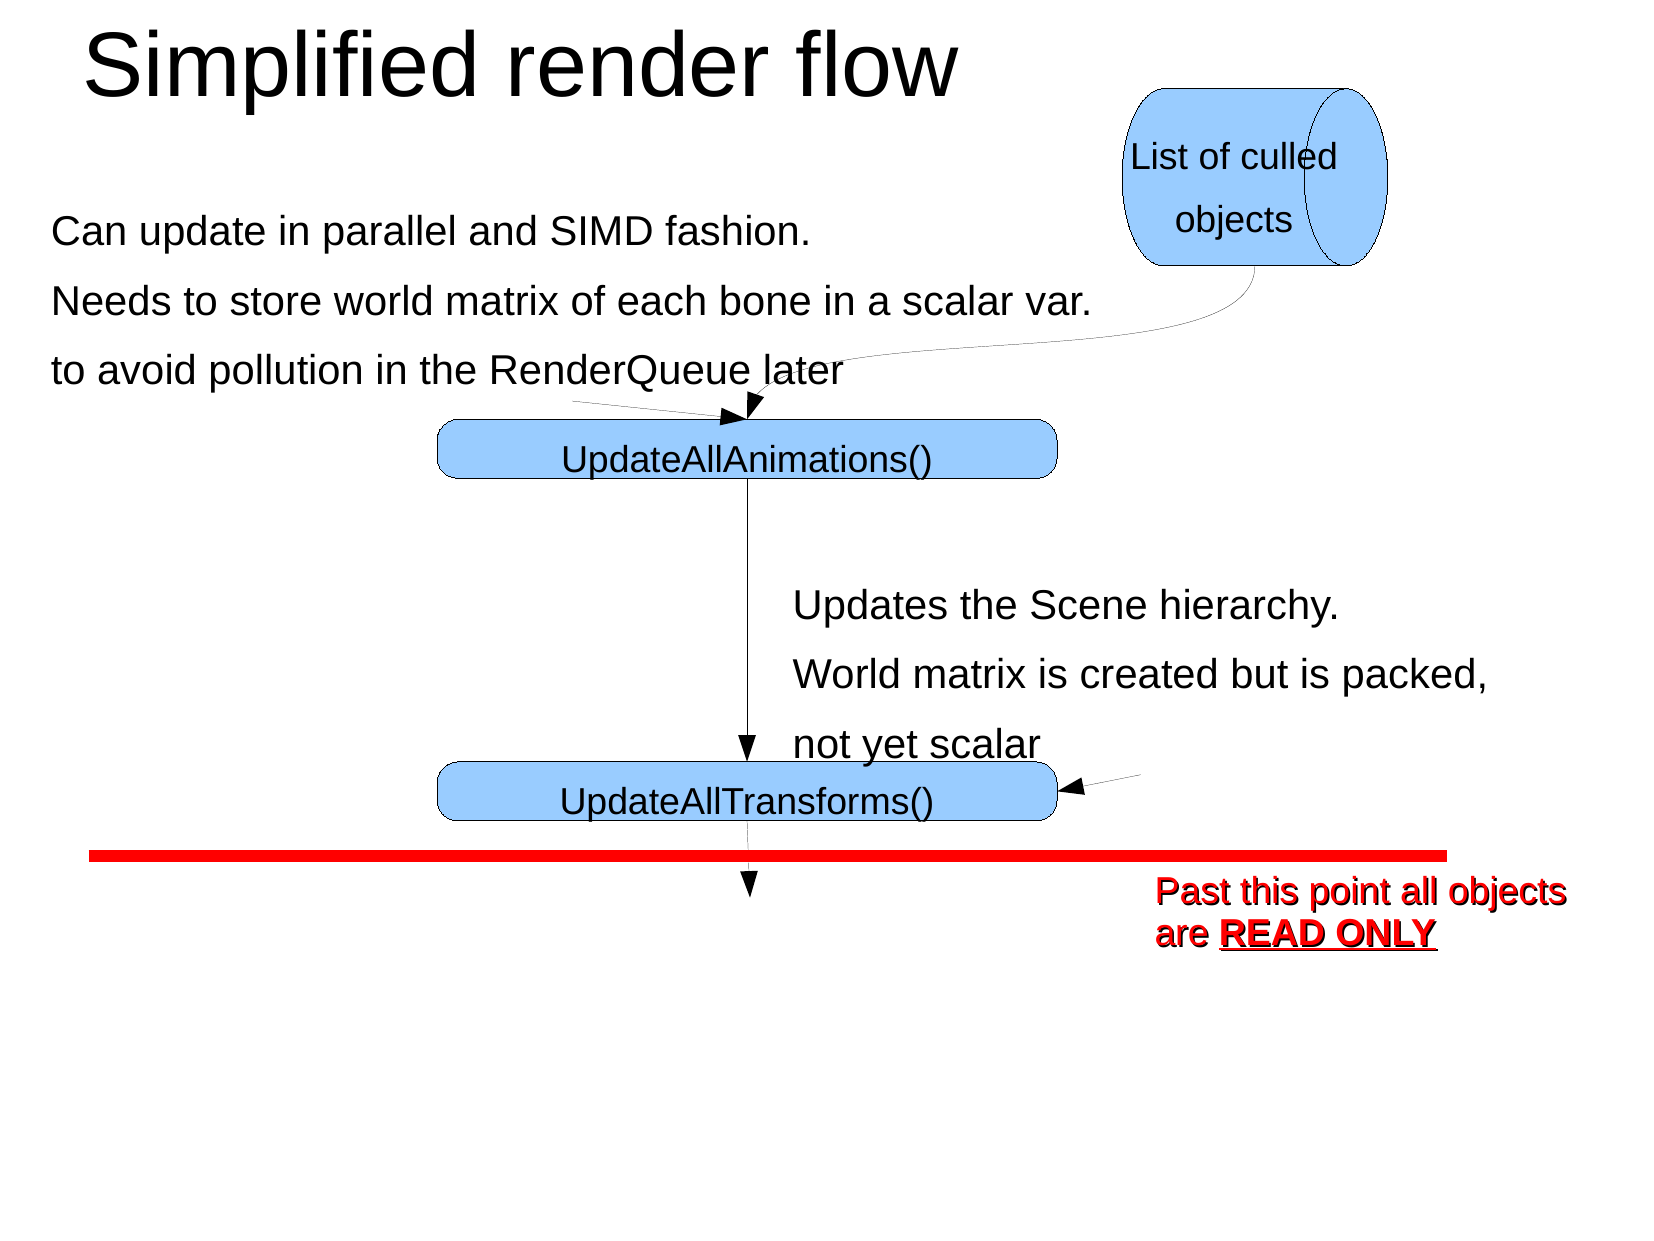

# Simplified render flow
List of culled
objects
Can update in parallel and SIMD fashion.
Needs to store world matrix of each bone in a scalar var.
to avoid pollution in the RenderQueue later
UpdateAllAnimations()
Updates the Scene hierarchy.
World matrix is created but is packed,
not yet scalar
UpdateAllTransforms()
Past this point all objects are READ ONLY